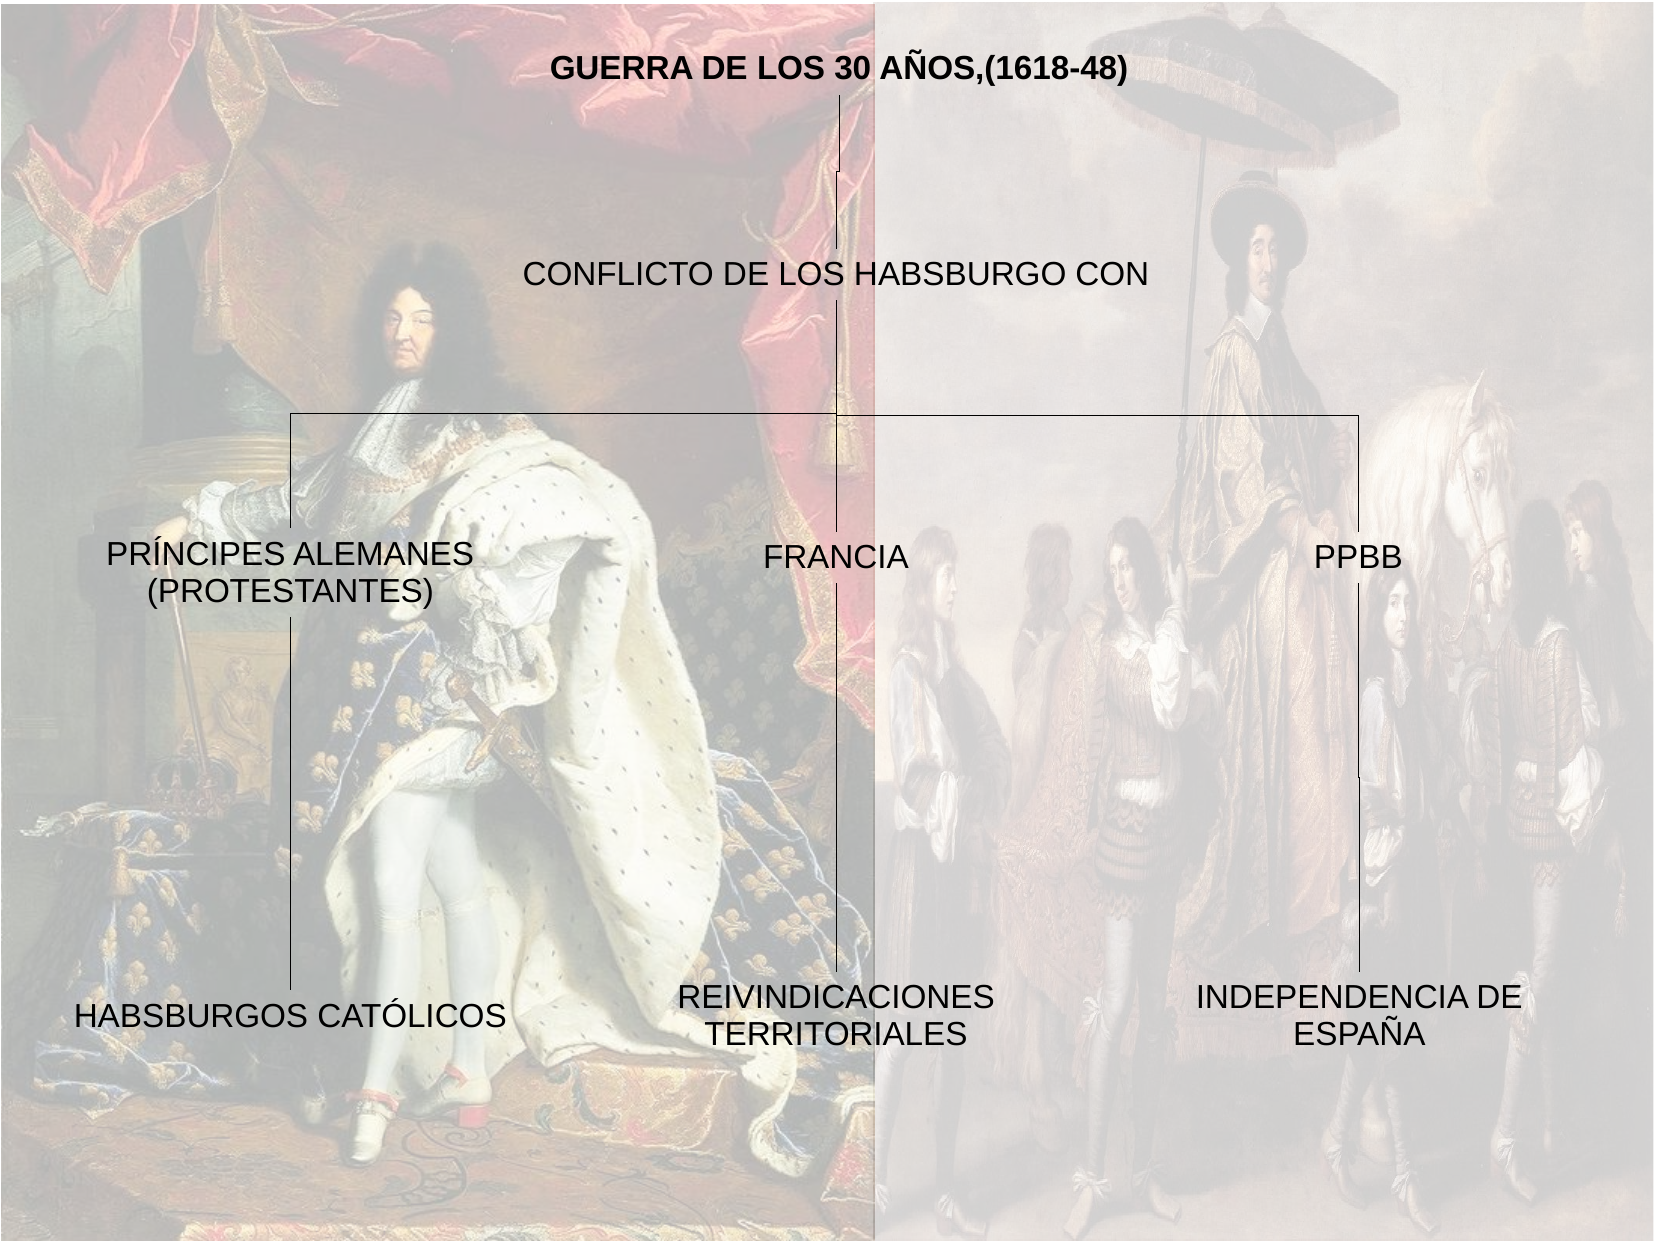

GUERRA DE LOS 30 AÑOS,(1618-48)
CONFLICTO DE LOS HABSBURGO CON
PRÍNCIPES ALEMANES
(PROTESTANTES)
FRANCIA
PPBB
REIVINDICACIONES
TERRITORIALES
INDEPENDENCIA DE
ESPAÑA
HABSBURGOS CATÓLICOS